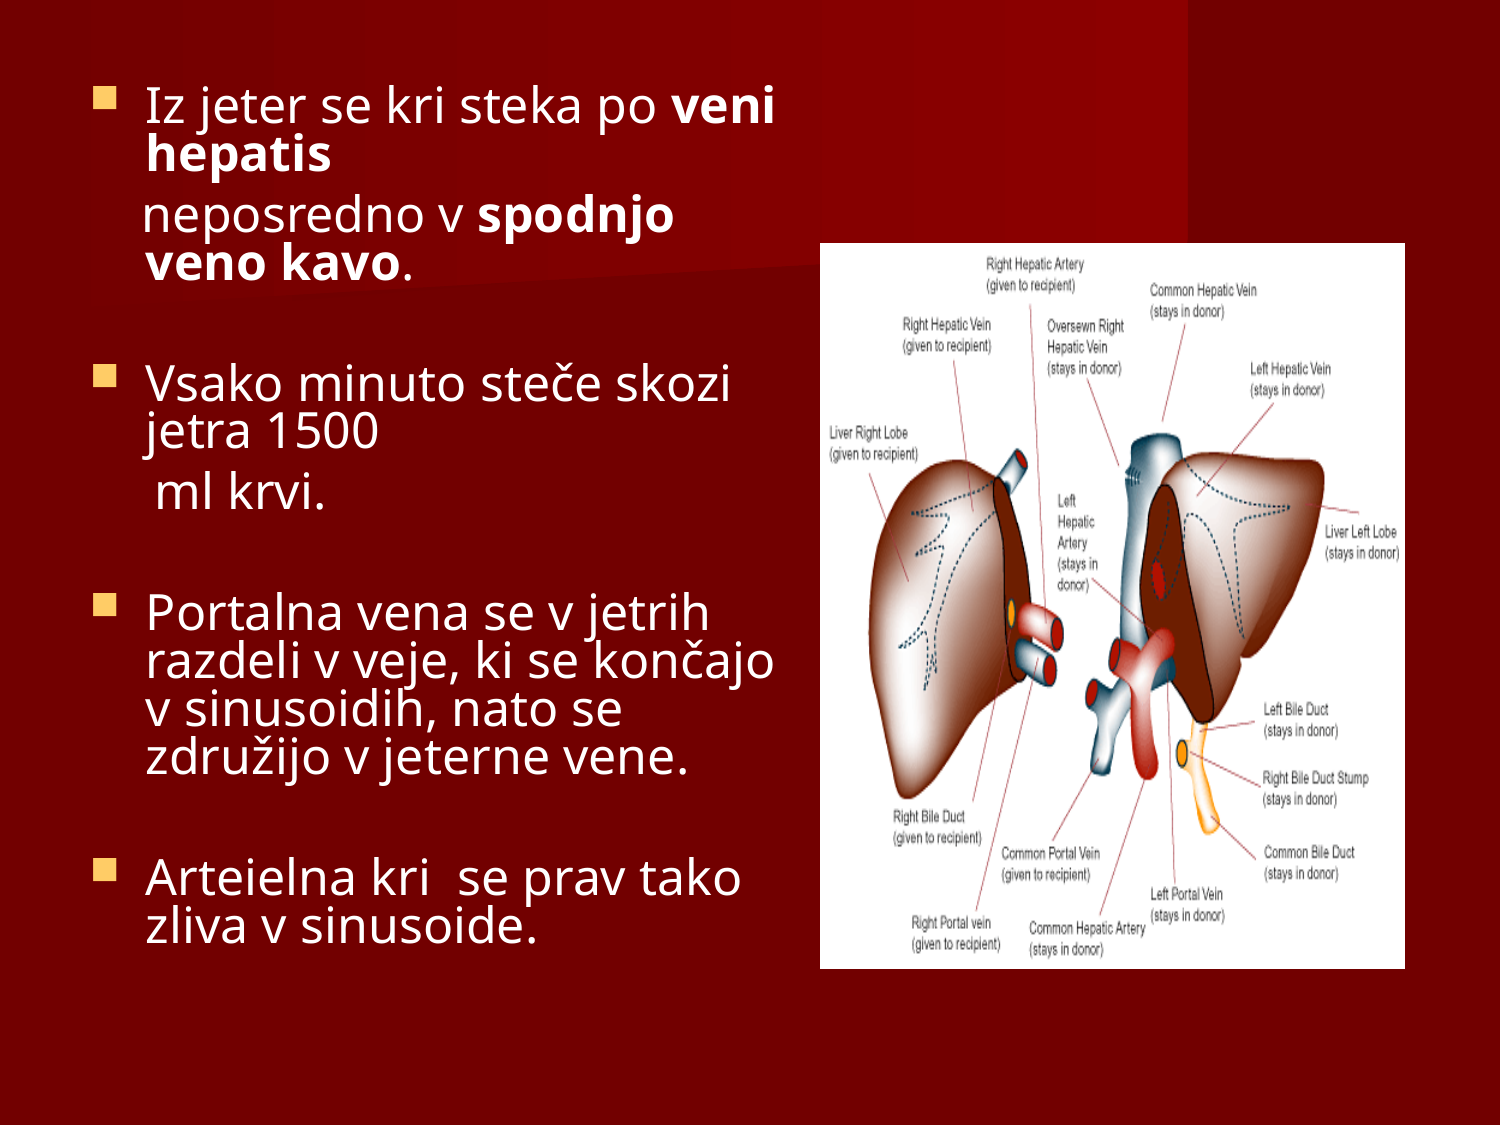

Iz jeter se kri steka po veni hepatis
 neposredno v spodnjo veno kavo.
Vsako minuto steče skozi jetra 1500
 ml krvi.
Portalna vena se v jetrih razdeli v veje, ki se končajo v sinusoidih, nato se združijo v jeterne vene.
Arteielna kri se prav tako zliva v sinusoide.